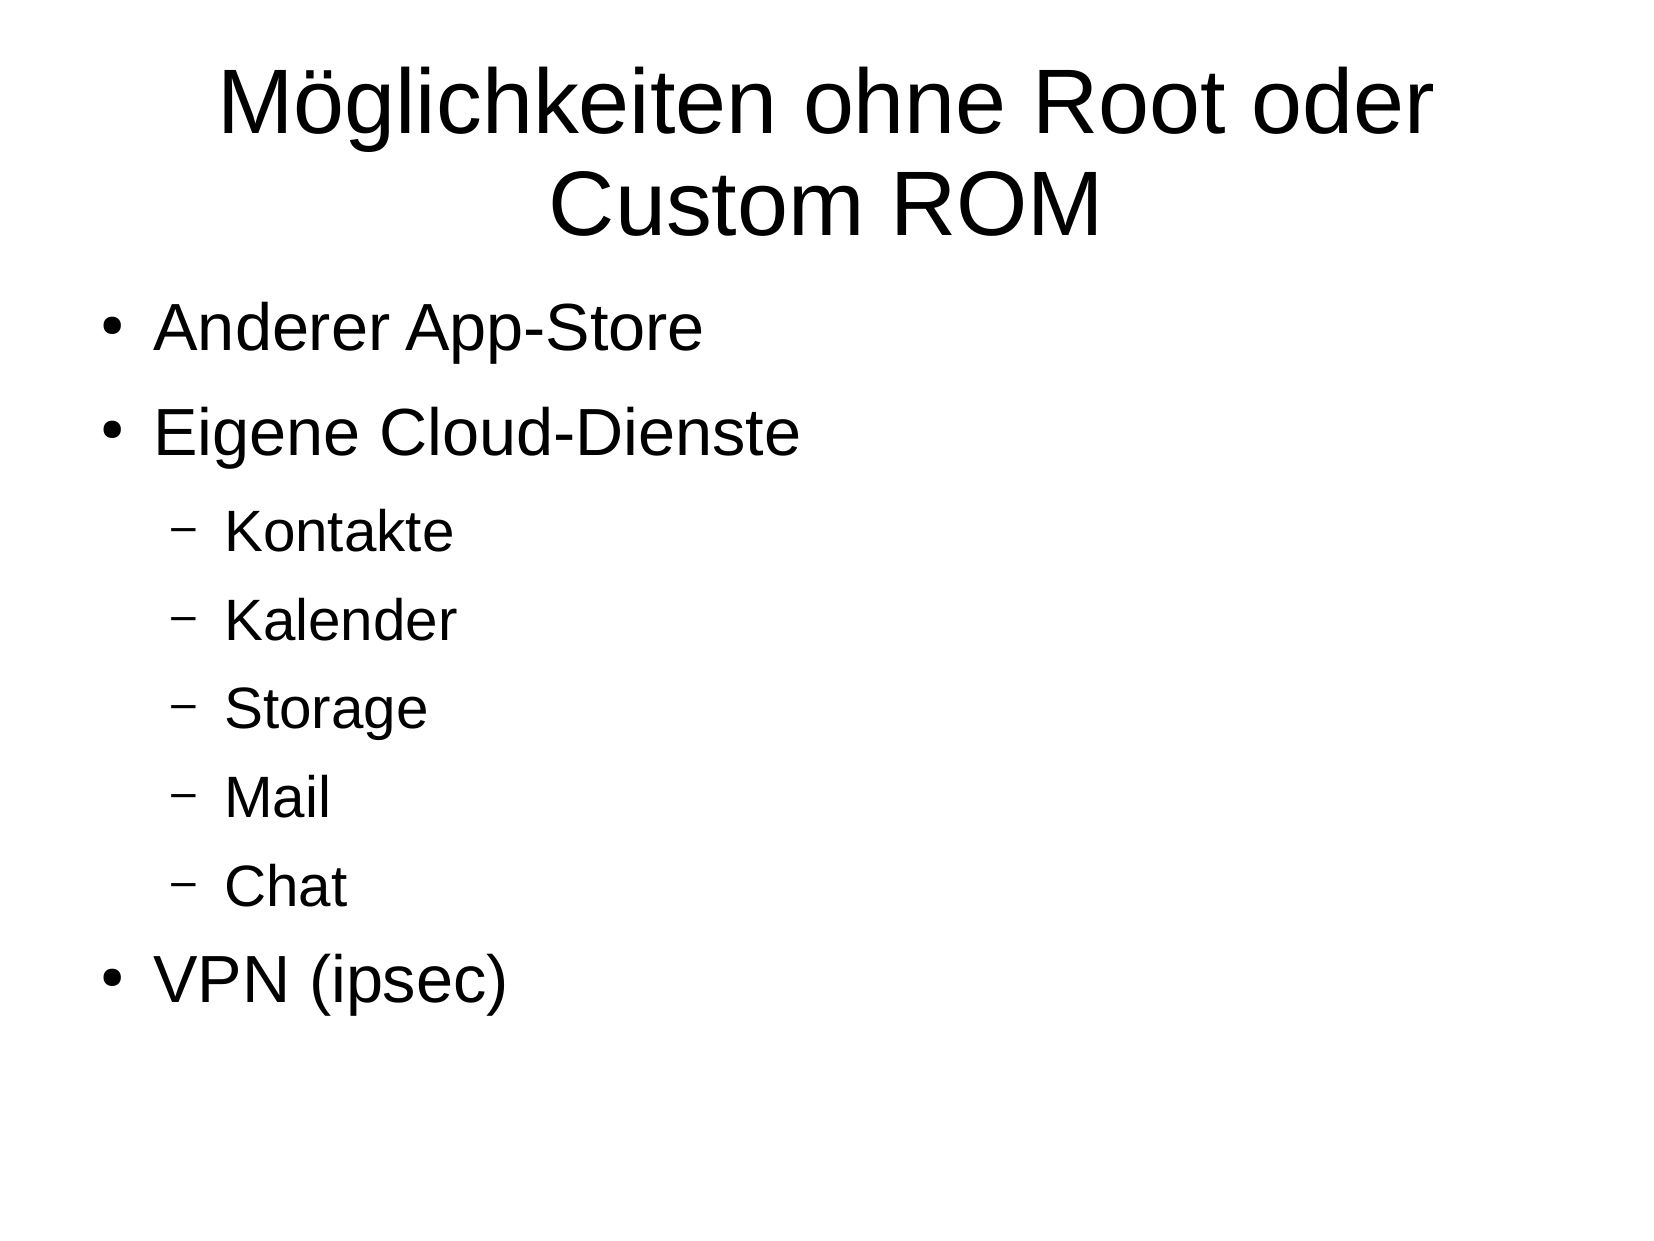

# Möglichkeiten ohne Root oder Custom ROM
Anderer App-Store
Eigene Cloud-Dienste
Kontakte
Kalender
Storage
Mail
Chat
VPN (ipsec)